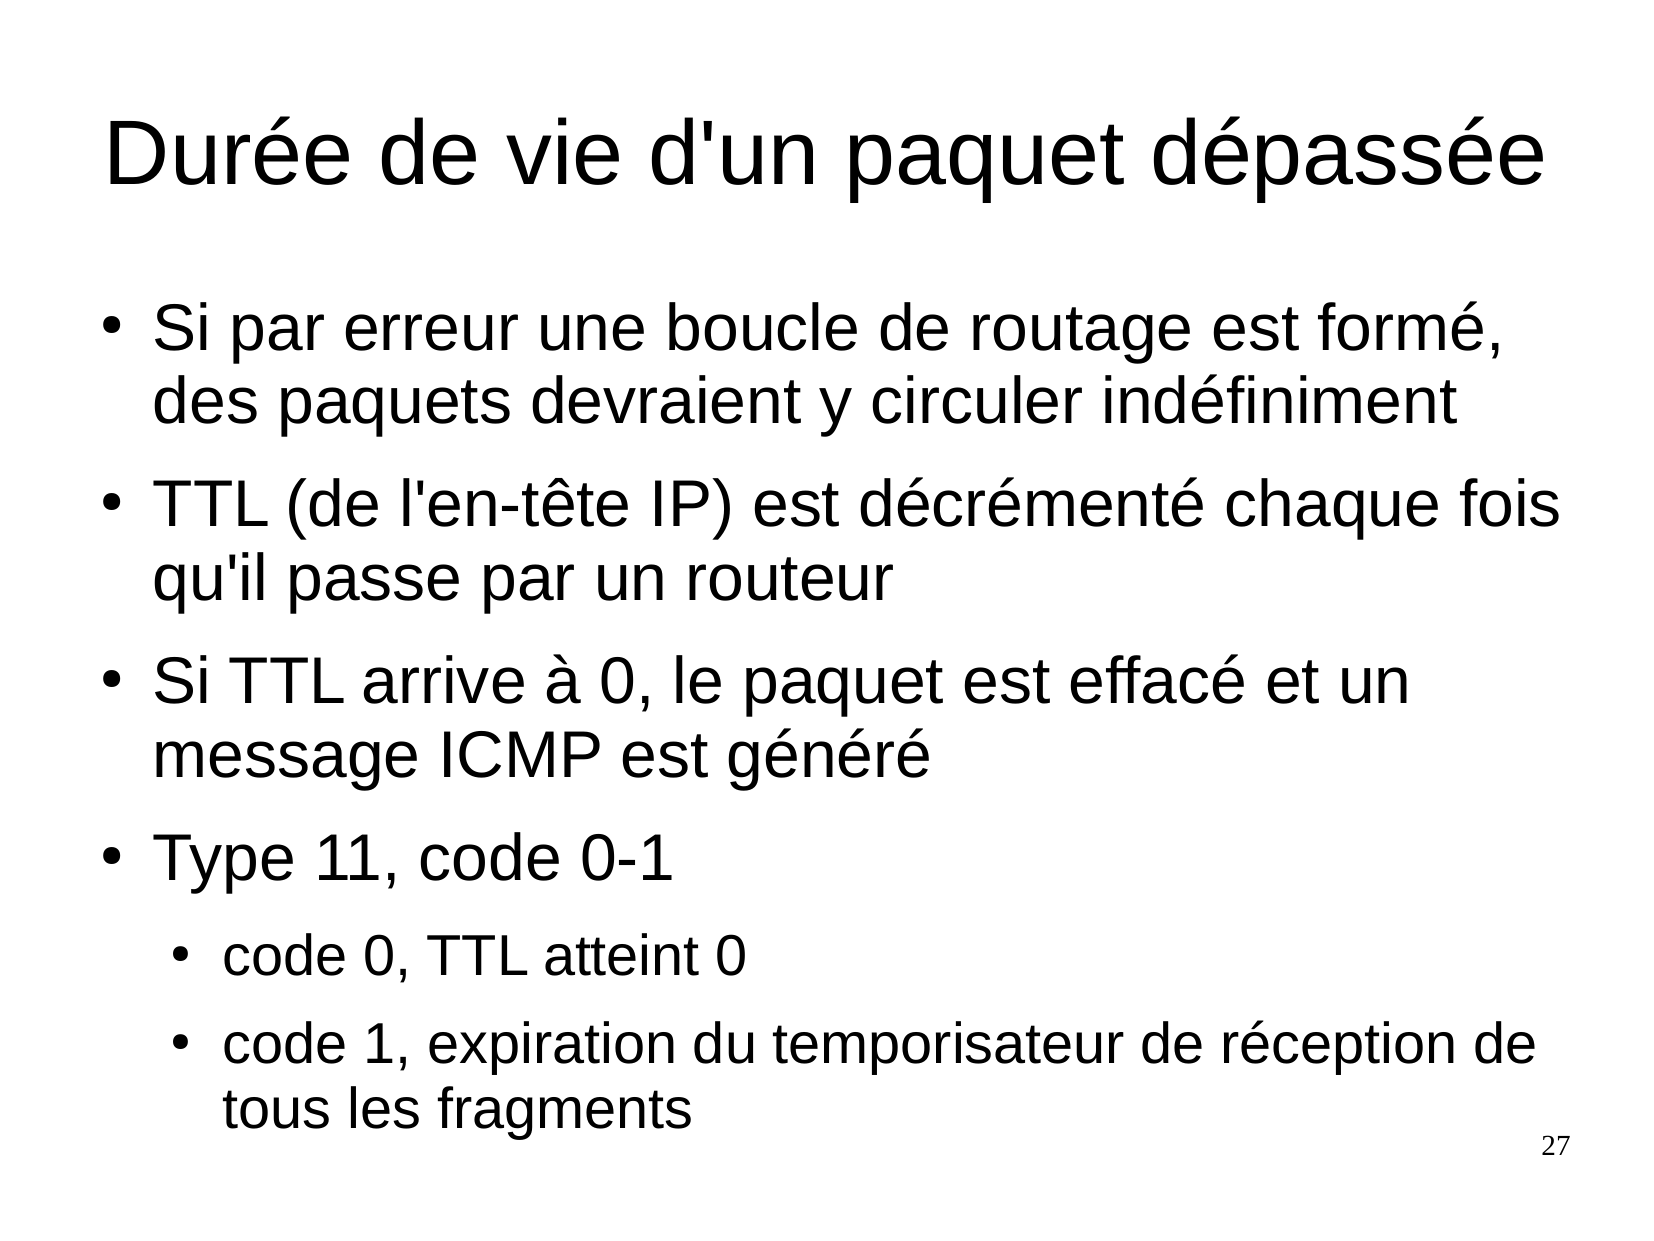

# Durée de vie d'un paquet dépassée
Si par erreur une boucle de routage est formé, des paquets devraient y circuler indéfiniment
TTL (de l'en-tête IP) est décrémenté chaque fois qu'il passe par un routeur
Si TTL arrive à 0, le paquet est effacé et un message ICMP est généré
Type 11, code 0-1
code 0, TTL atteint 0
code 1, expiration du temporisateur de réception de tous les fragments
27